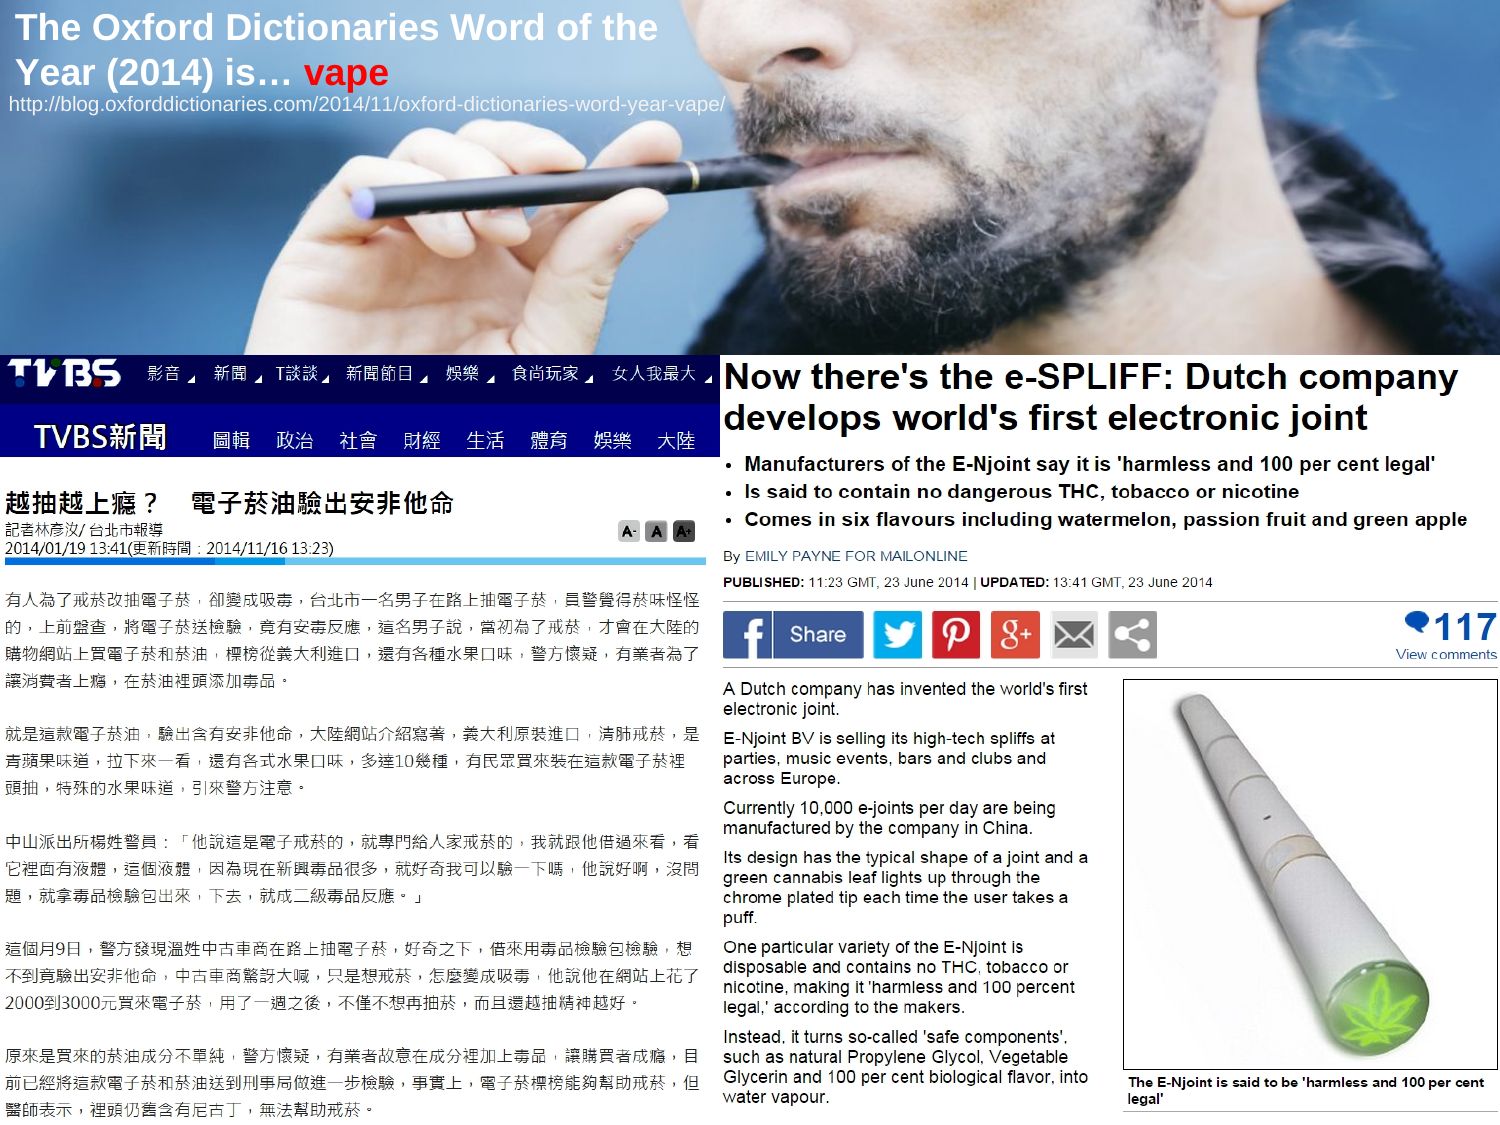

The Oxford Dictionaries Word of the Year (2014) is… vape
http://blog.oxforddictionaries.com/2014/11/oxford-dictionaries-word-year-vape/